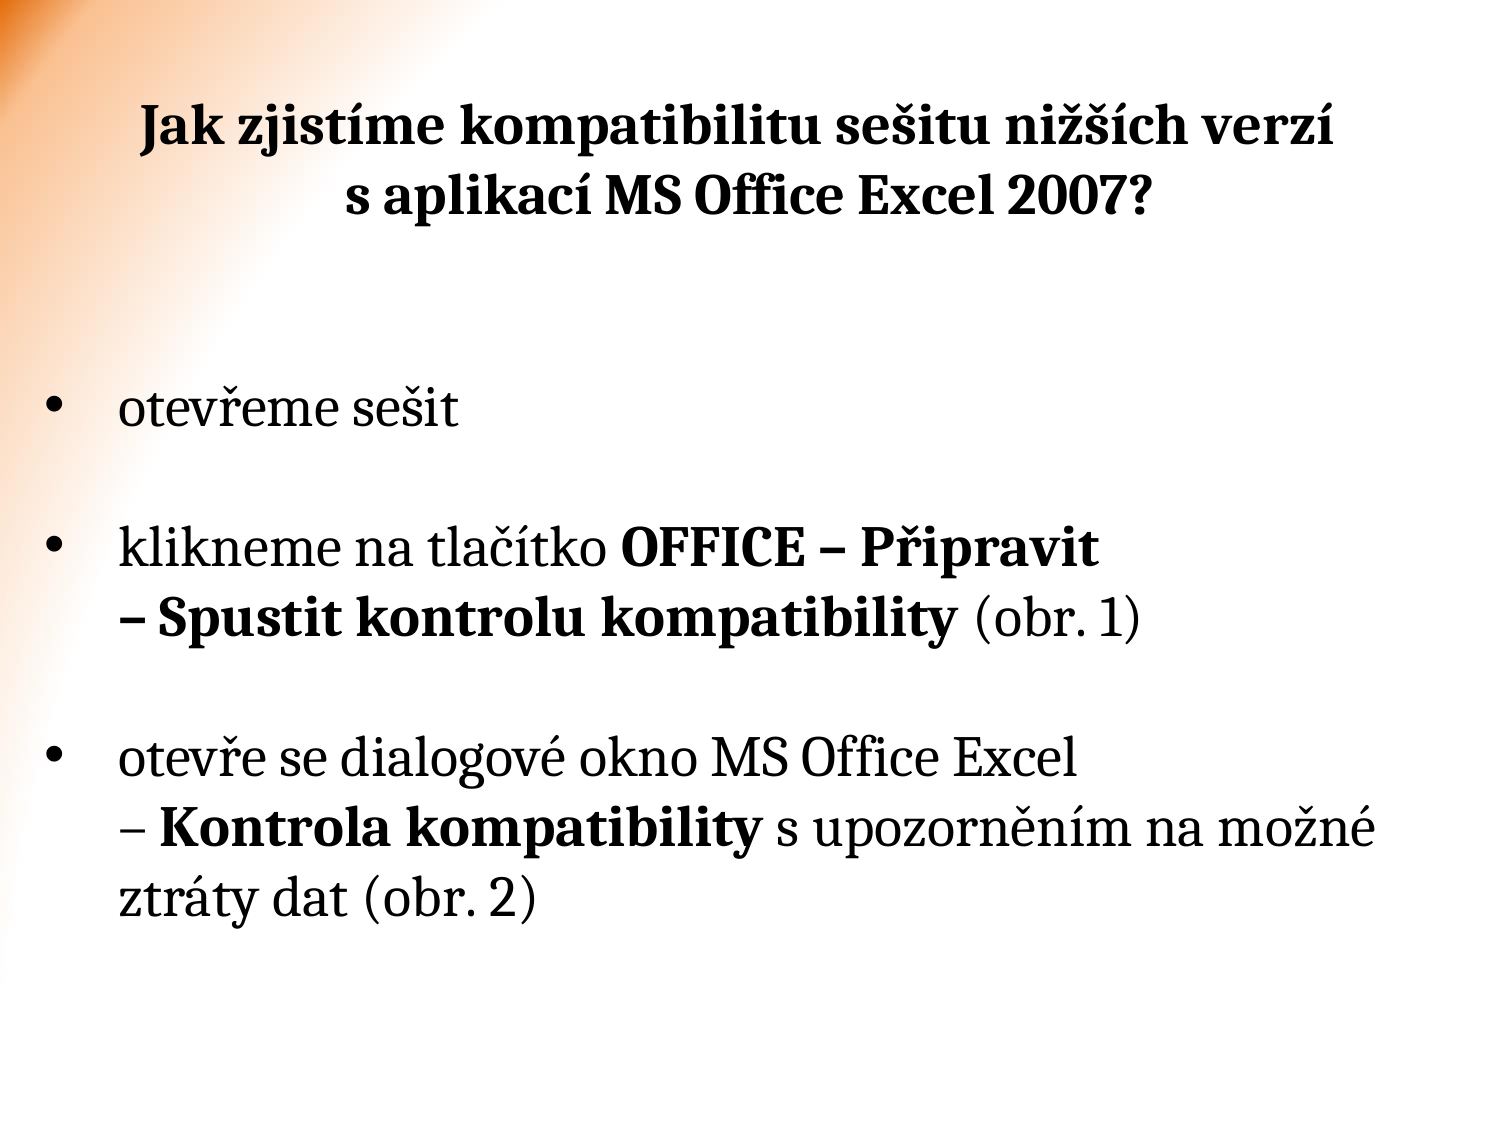

Jak zjistíme kompatibilitu sešitu nižších verzí
s aplikací MS Office Excel 2007?
otevřeme sešit
klikneme na tlačítko OFFICE – Připravit
	– Spustit kontrolu kompatibility (obr. 1)
otevře se dialogové okno MS Office Excel
	– Kontrola kompatibility s upozorněním na možné ztráty dat (obr. 2)